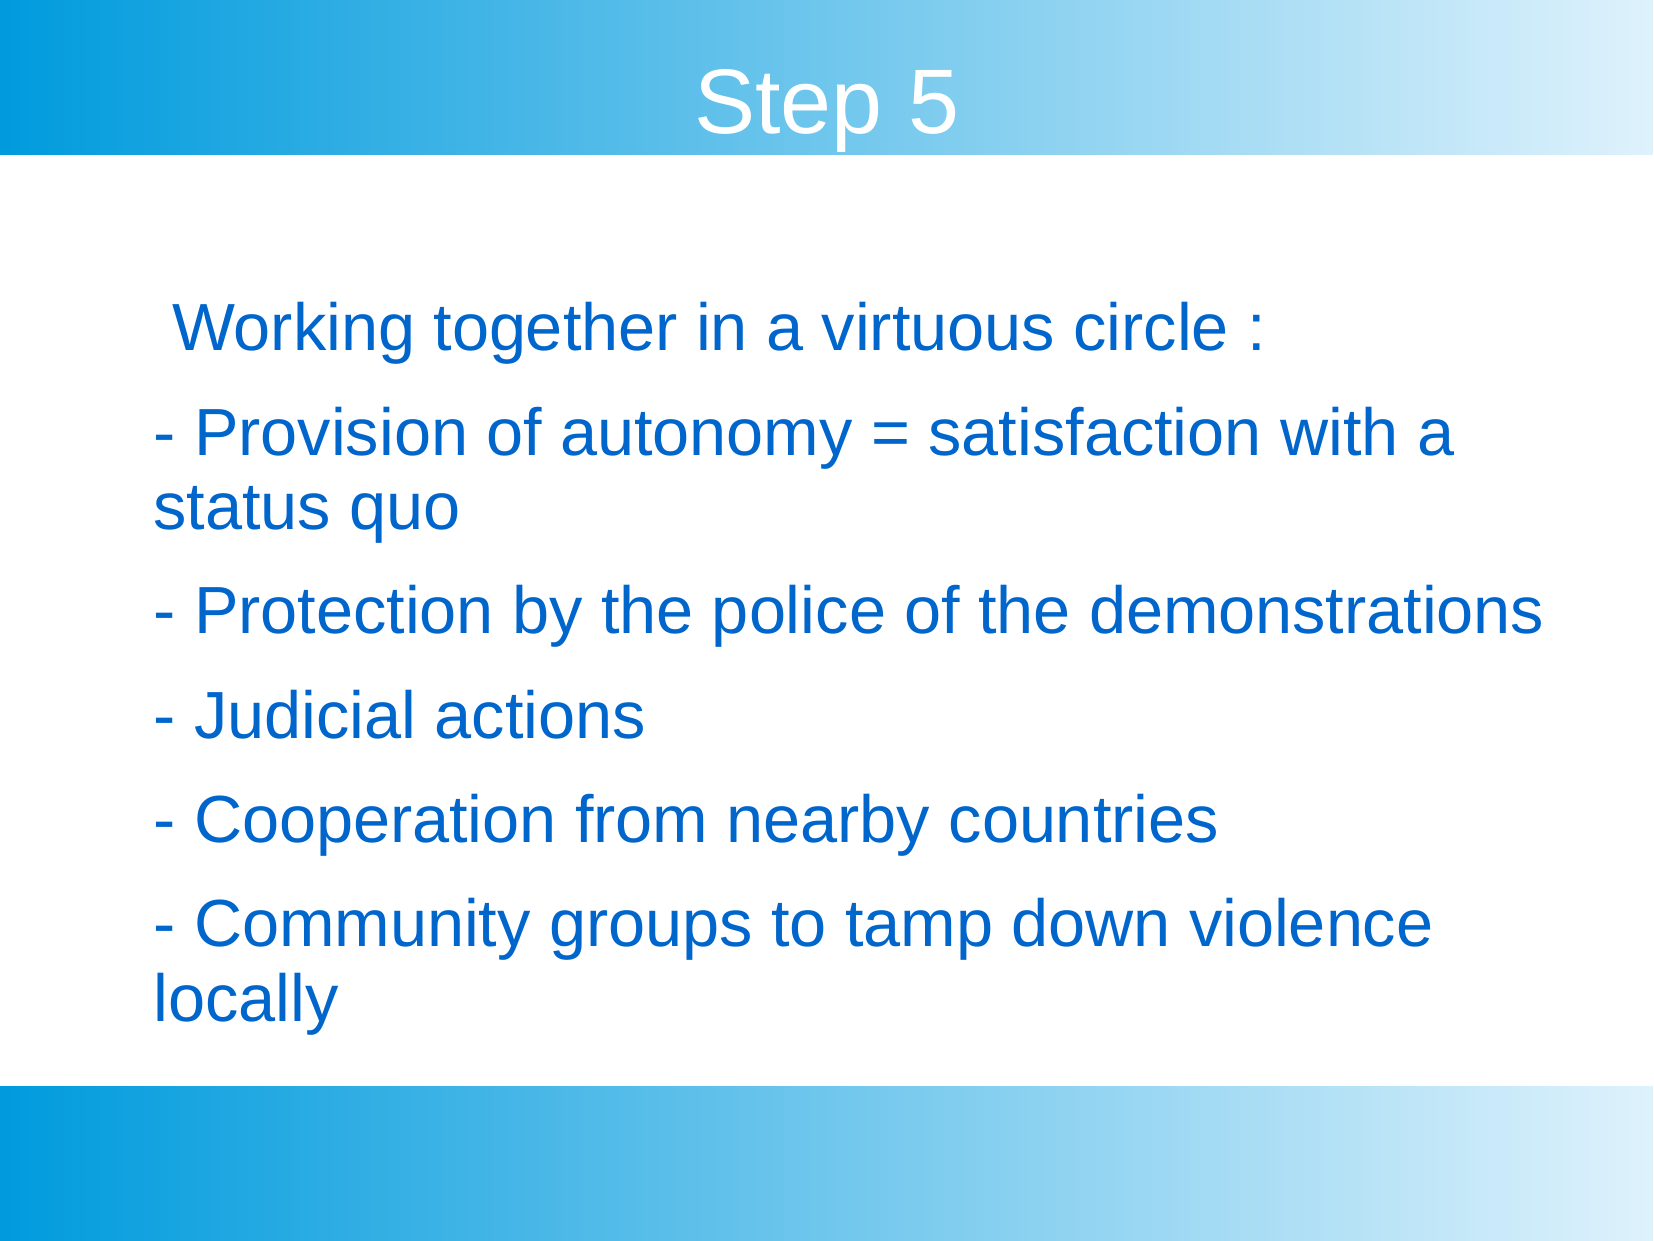

# Step 5
 Working together in a virtuous circle :
- Provision of autonomy = satisfaction with a status quo
- Protection by the police of the demonstrations
- Judicial actions
- Cooperation from nearby countries
- Community groups to tamp down violence locally